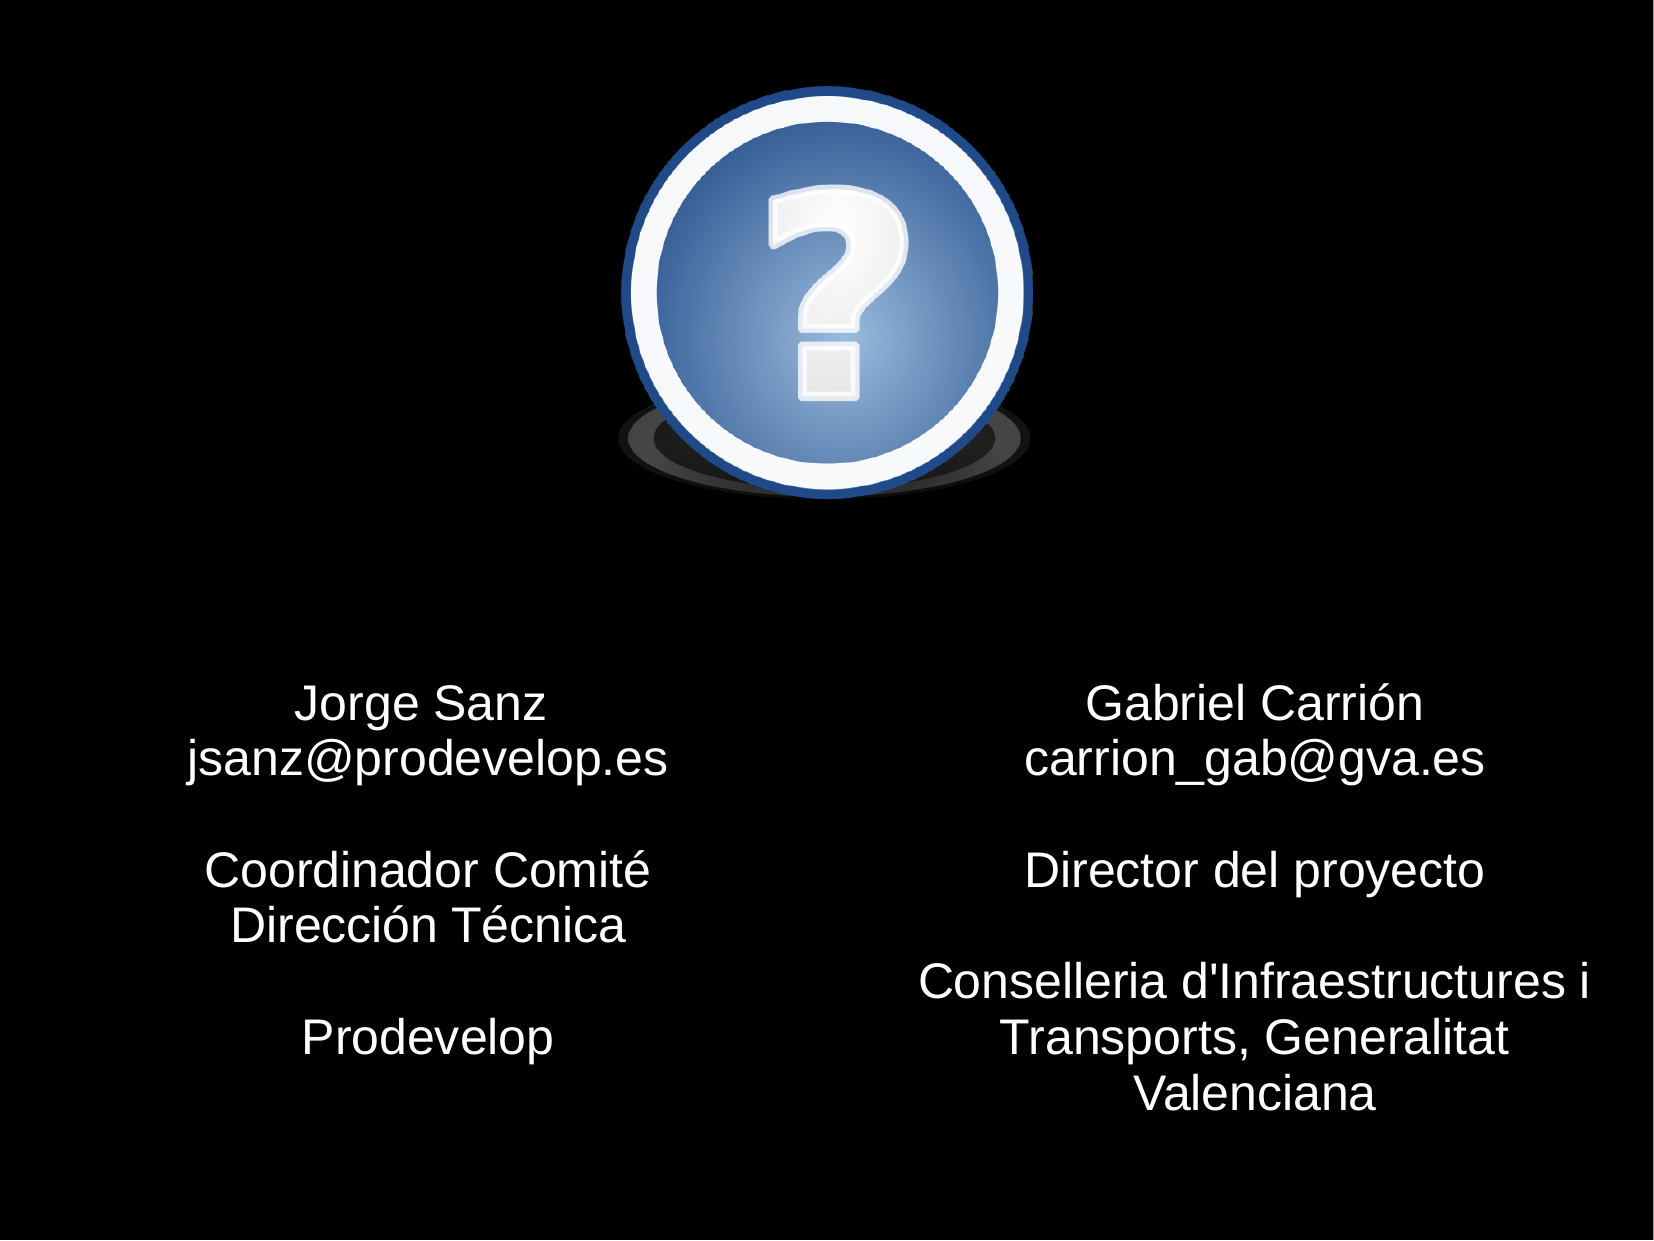

Jorge Sanz
jsanz@prodevelop.es
Coordinador Comité Dirección Técnica
Prodevelop
Gabriel Carrión
carrion_gab@gva.es
Director del proyecto
Conselleria d'Infraestructures i Transports, Generalitat Valenciana